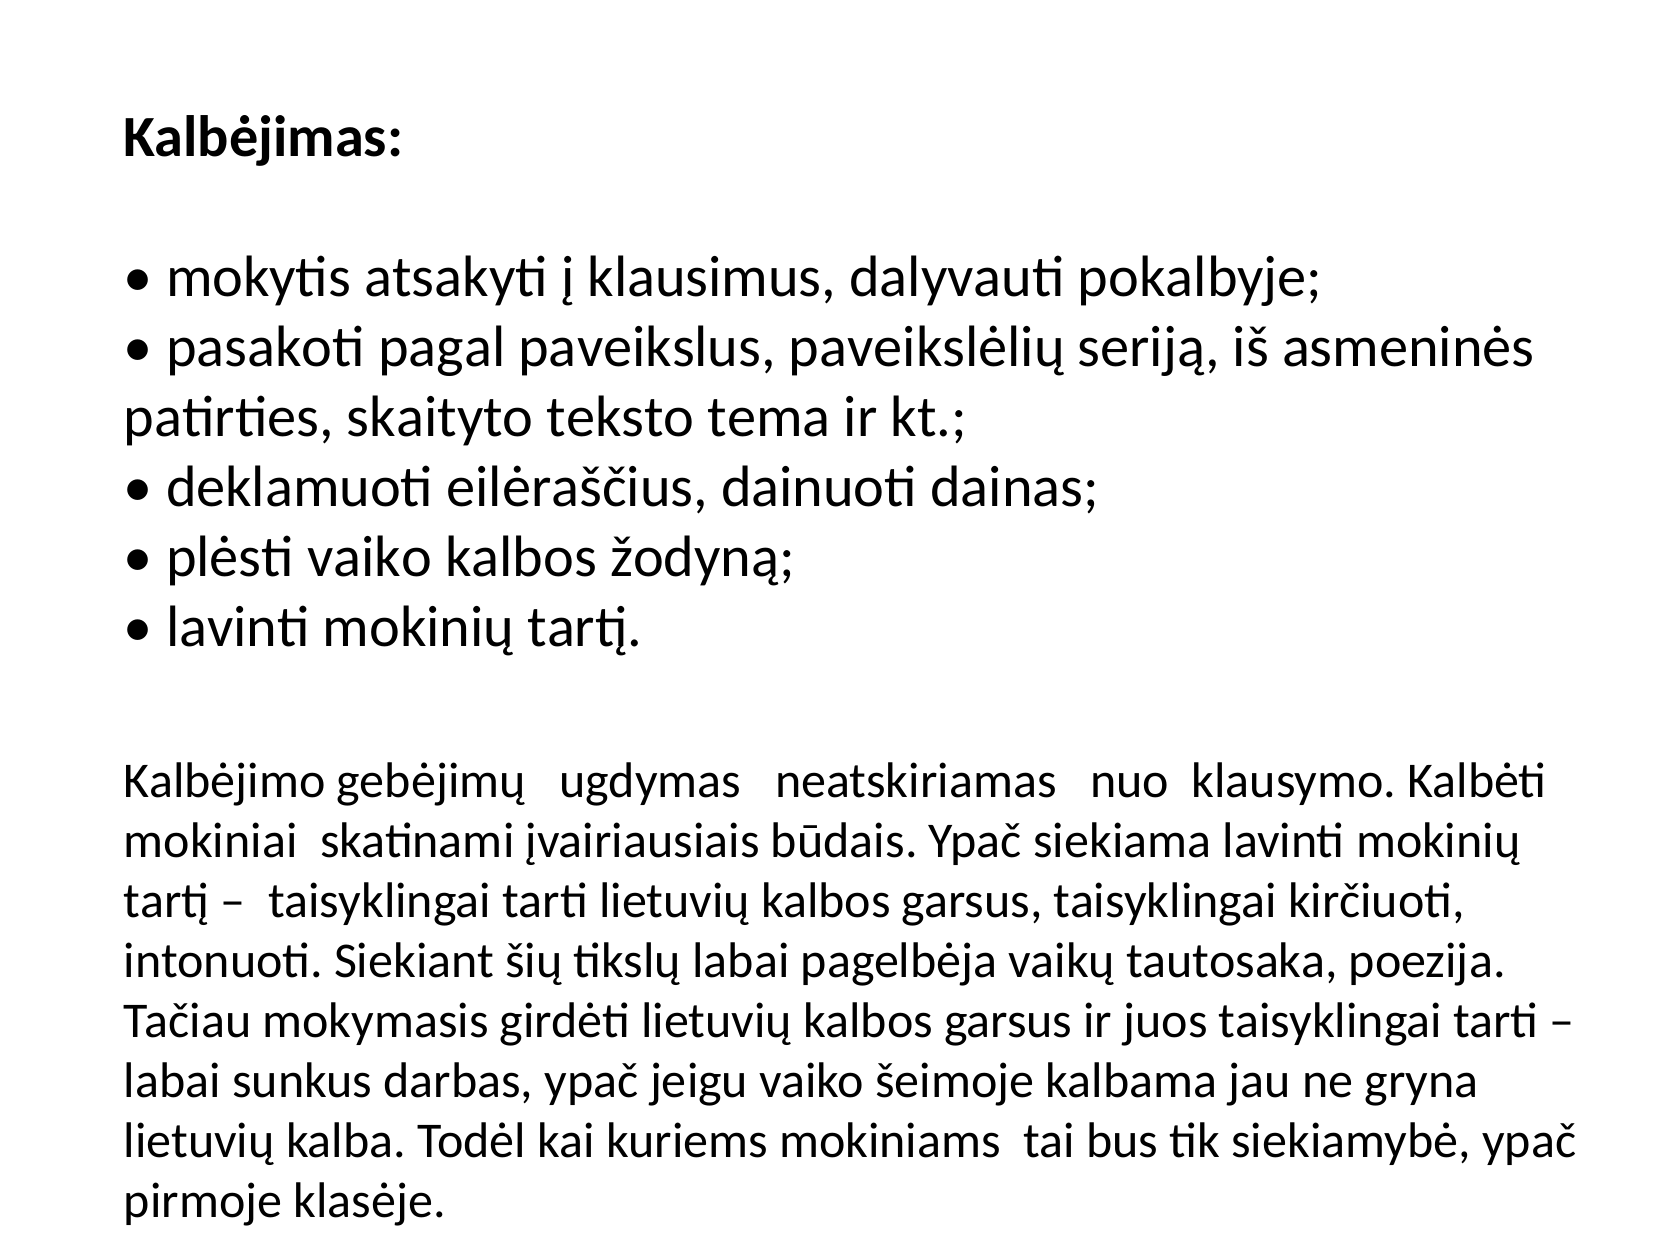

Kalbėjimas:
• mokytis atsakyti į klausimus, dalyvauti pokalbyje;
• pasakoti pagal paveikslus, paveikslėlių seriją, iš asmeninės patirties, skaityto teksto tema ir kt.;
• deklamuoti eilėraščius, dainuoti dainas;
• plėsti vaiko kalbos žodyną;
• lavinti mokinių tartį.
Kalbėjimo gebėjimų ugdymas neatskiriamas nuo klausymo. Kalbėti mokiniai skatinami įvairiausiais būdais. Ypač siekiama lavinti mokinių tartį – taisyklingai tarti lietuvių kalbos garsus, taisyklingai kirčiuoti, intonuoti. Siekiant šių tikslų labai pagelbėja vaikų tautosaka, poezija.
Tačiau mokymasis girdėti lietuvių kalbos garsus ir juos taisyklingai tarti – labai sunkus darbas, ypač jeigu vaiko šeimoje kalbama jau ne gryna lietuvių kalba. Todėl kai kuriems mokiniams tai bus tik siekiamybė, ypač pirmoje klasėje.